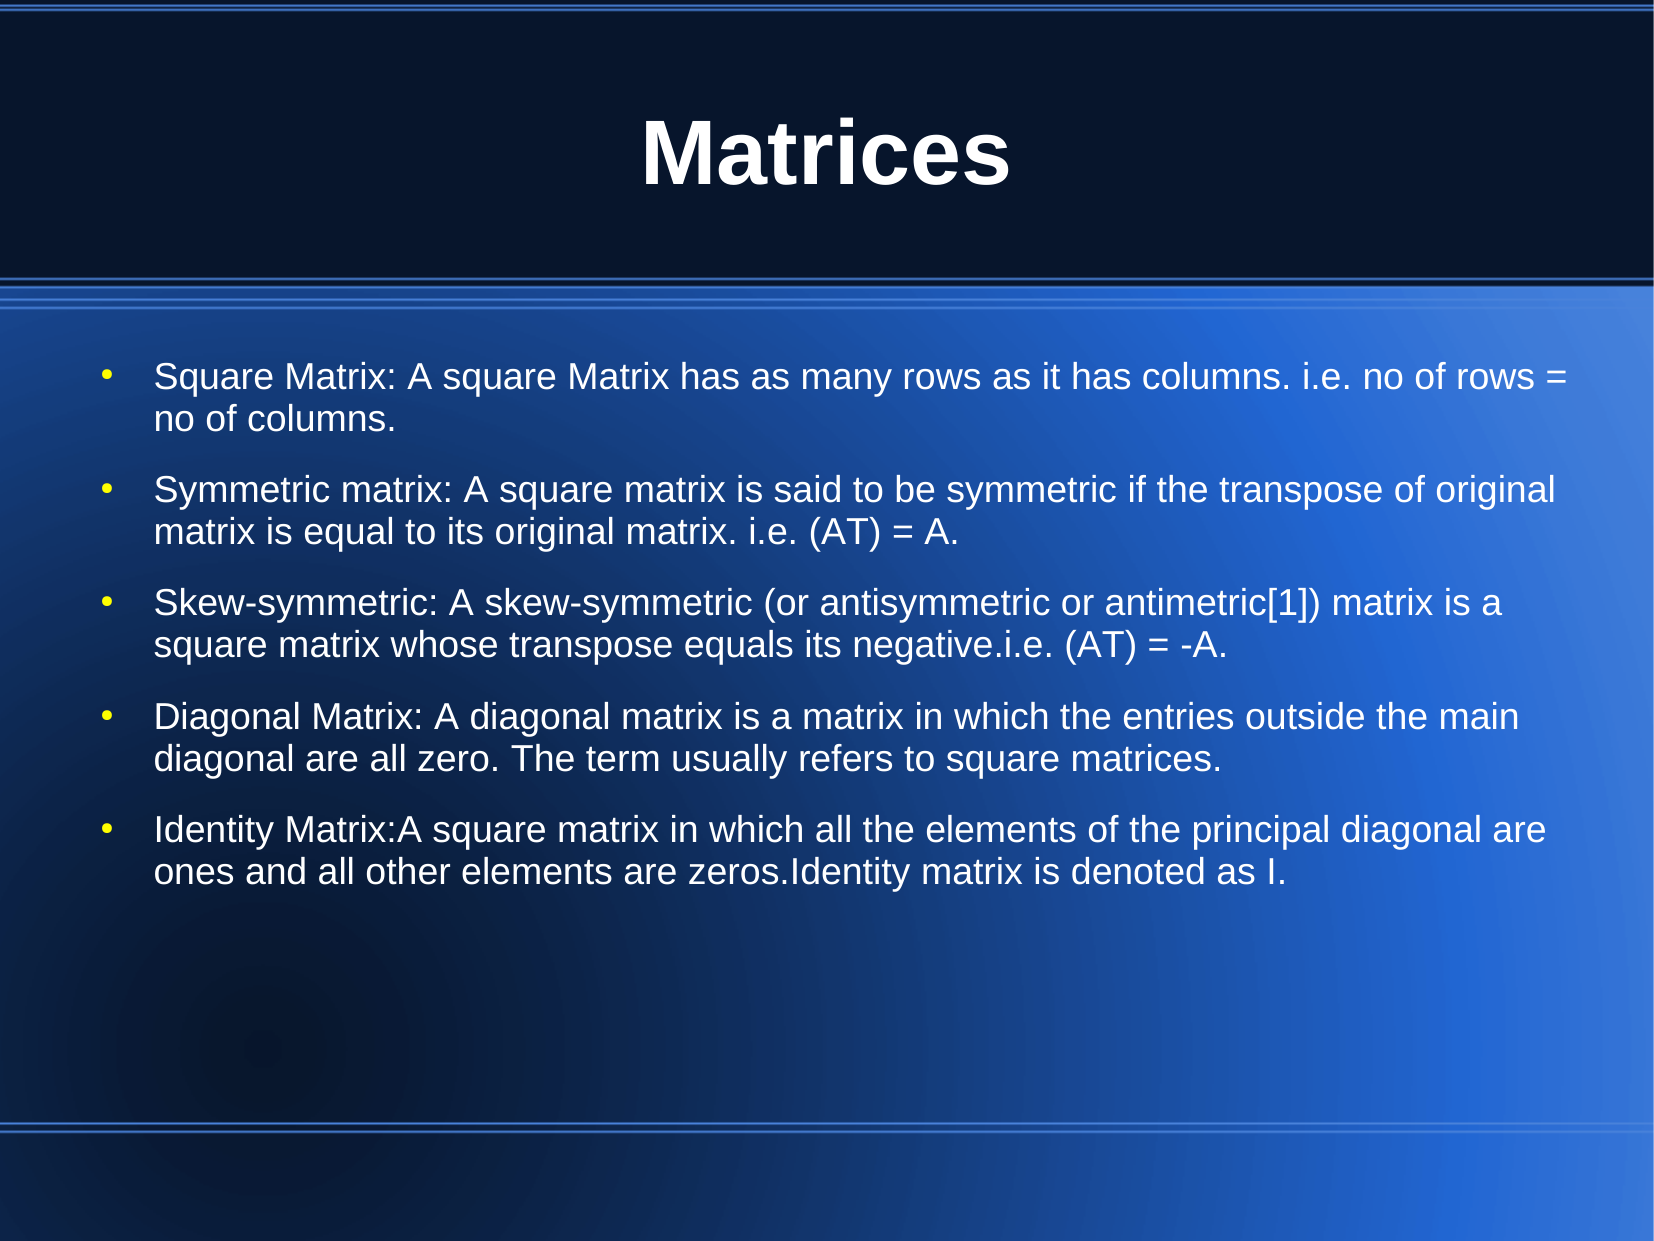

# Matrices
Square Matrix: A square Matrix has as many rows as it has columns. i.e. no of rows = no of columns.
Symmetric matrix: A square matrix is said to be symmetric if the transpose of original matrix is equal to its original matrix. i.e. (AT) = A.
Skew-symmetric: A skew-symmetric (or antisymmetric or antimetric[1]) matrix is a square matrix whose transpose equals its negative.i.e. (AT) = -A.
Diagonal Matrix: A diagonal matrix is a matrix in which the entries outside the main diagonal are all zero. The term usually refers to square matrices.
Identity Matrix:A square matrix in which all the elements of the principal diagonal are ones and all other elements are zeros.Identity matrix is denoted as I.